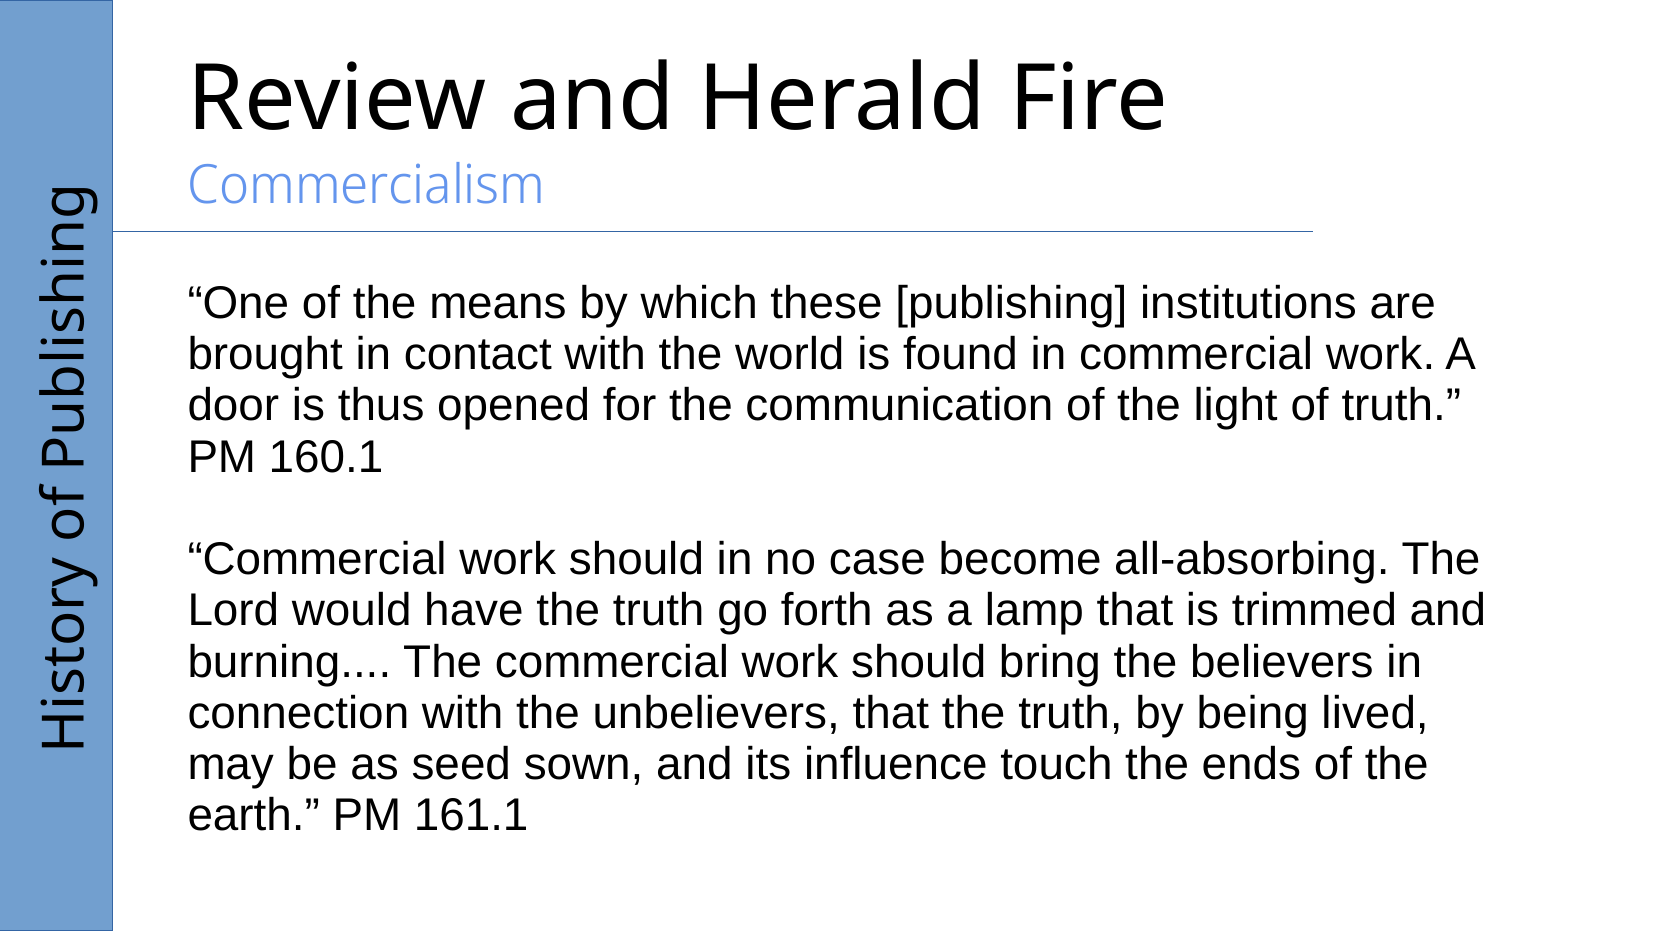

# Review and Herald Fire
Commercialism
“One of the means by which these [publishing] institutions are brought in contact with the world is found in commercial work. A door is thus opened for the communication of the light of truth.” PM 160.1
“Commercial work should in no case become all-absorbing. The Lord would have the truth go forth as a lamp that is trimmed and burning.... The commercial work should bring the believers in connection with the unbelievers, that the truth, by being lived, may be as seed sown, and its influence touch the ends of the earth.” PM 161.1
History of Publishing